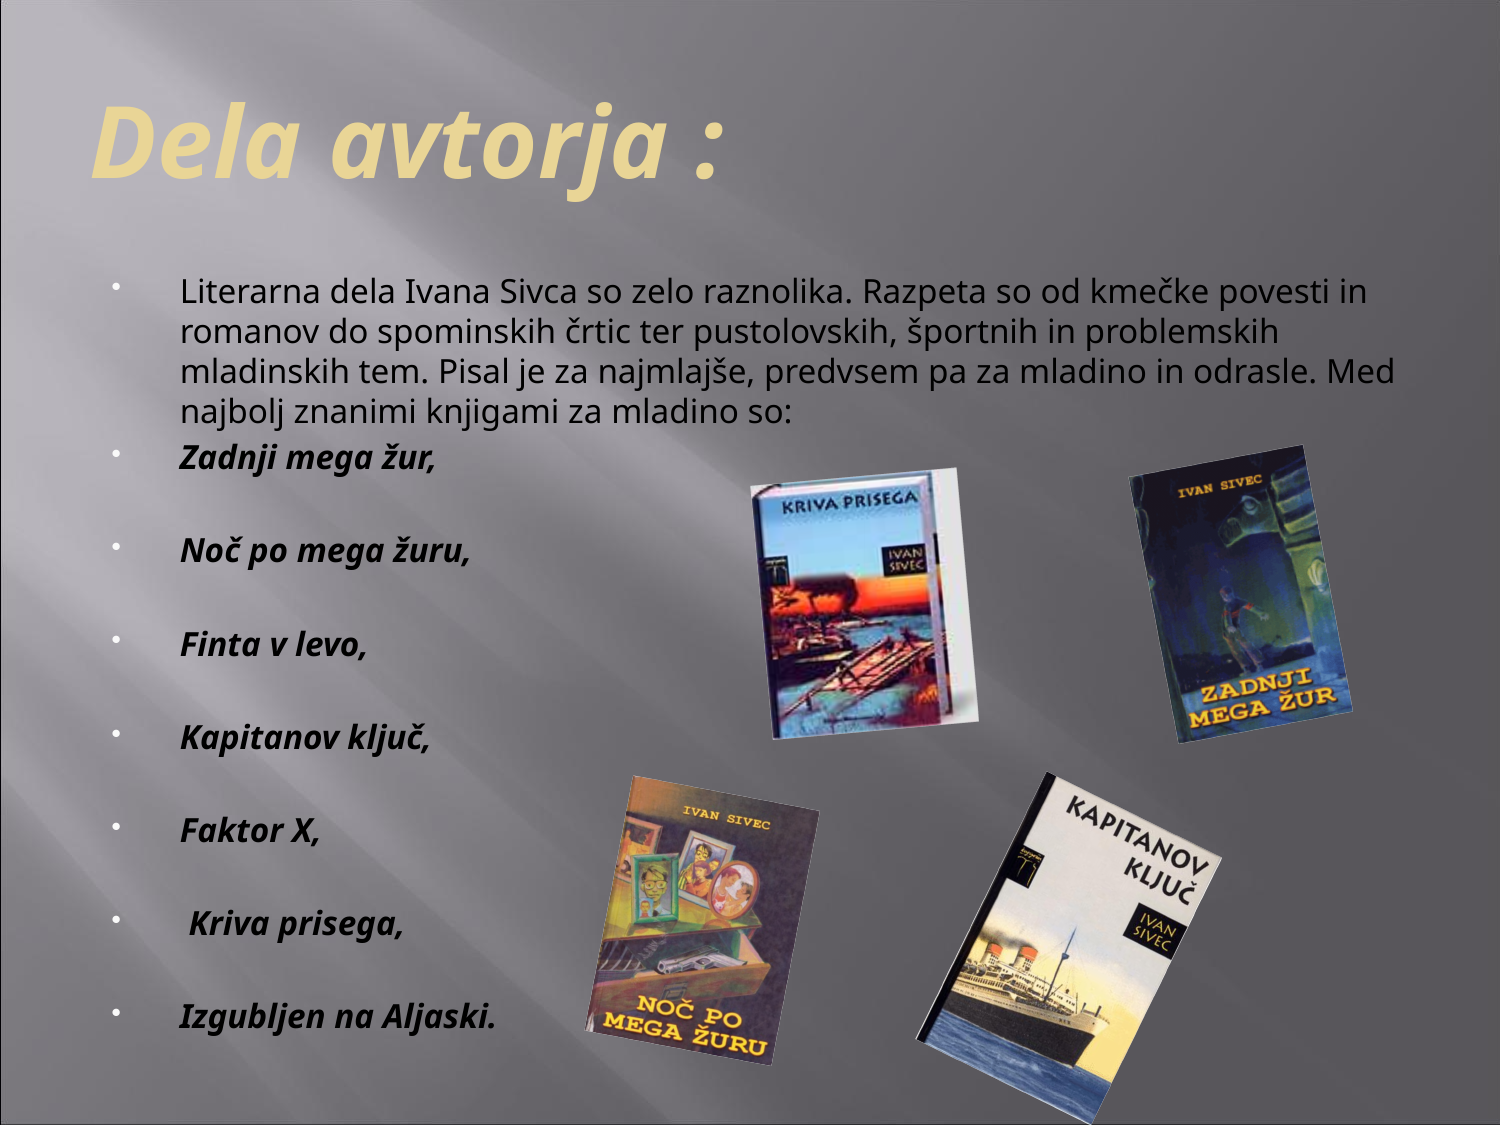

# Dela avtorja :
Literarna dela Ivana Sivca so zelo raznolika. Razpeta so od kmečke povesti in romanov do spominskih črtic ter pustolovskih, športnih in problemskih mladinskih tem. Pisal je za najmlajše, predvsem pa za mladino in odrasle. Med najbolj znanimi knjigami za mladino so:
Zadnji mega žur,
Noč po mega žuru,
Finta v levo,
Kapitanov ključ,
Faktor X,
 Kriva prisega,
Izgubljen na Aljaski.